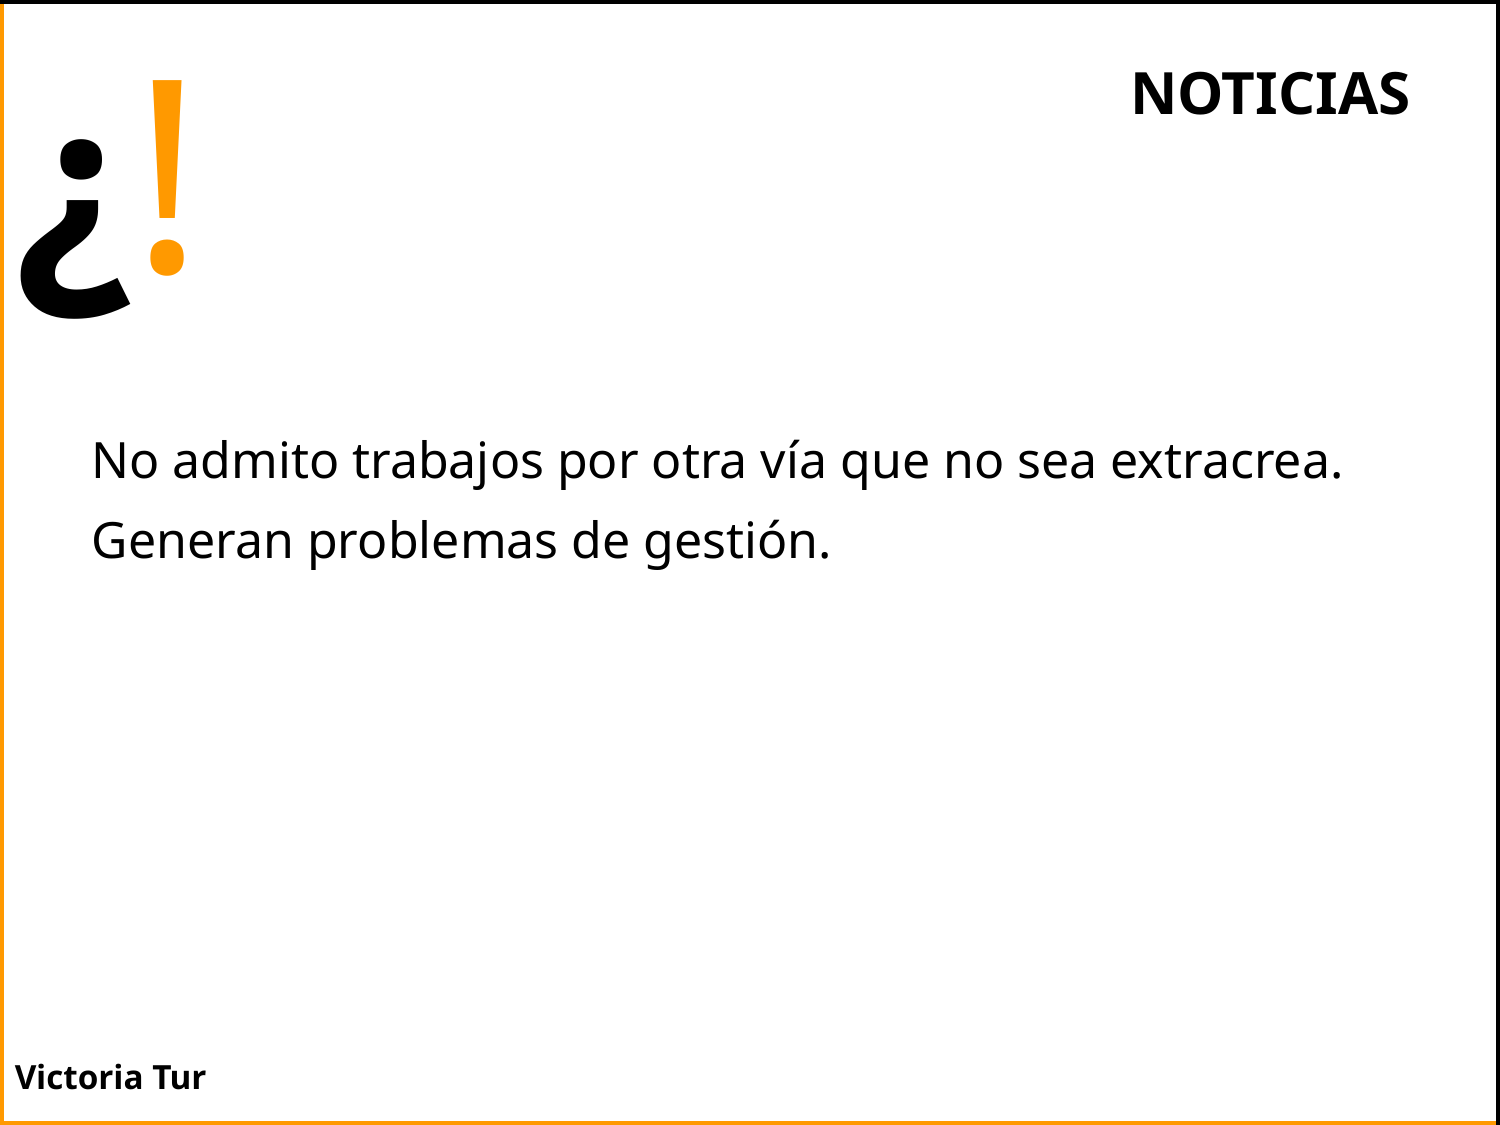

# NOTICIAS
No admito trabajos por otra vía que no sea extracrea.
Generan problemas de gestión.